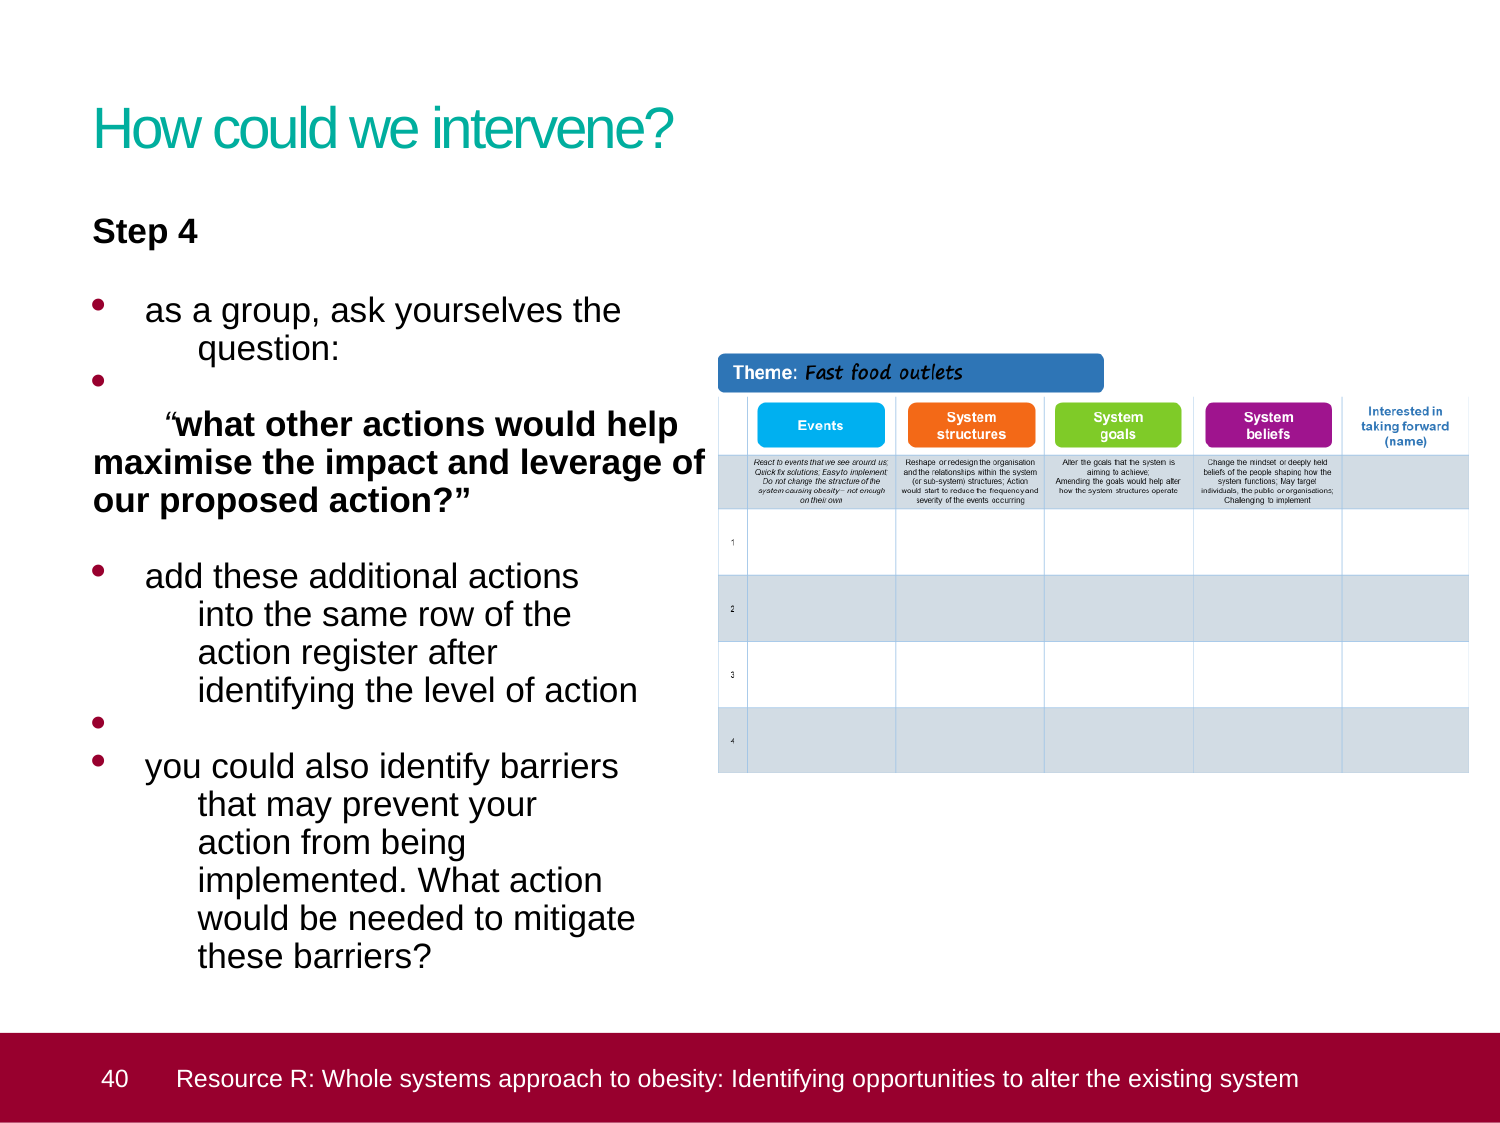

# How could we intervene?
Step 4
as a group, ask yourselves the question:
	“what other actions would help maximise the impact and leverage of our proposed action?”
add these additional actions into the same row of the action register after identifying the level of action
you could also identify barriers that may prevent your action from being implemented. What action would be needed to mitigate these barriers?
 40
Resource R: Whole systems approach to obesity: Identifying opportunities to alter the existing system